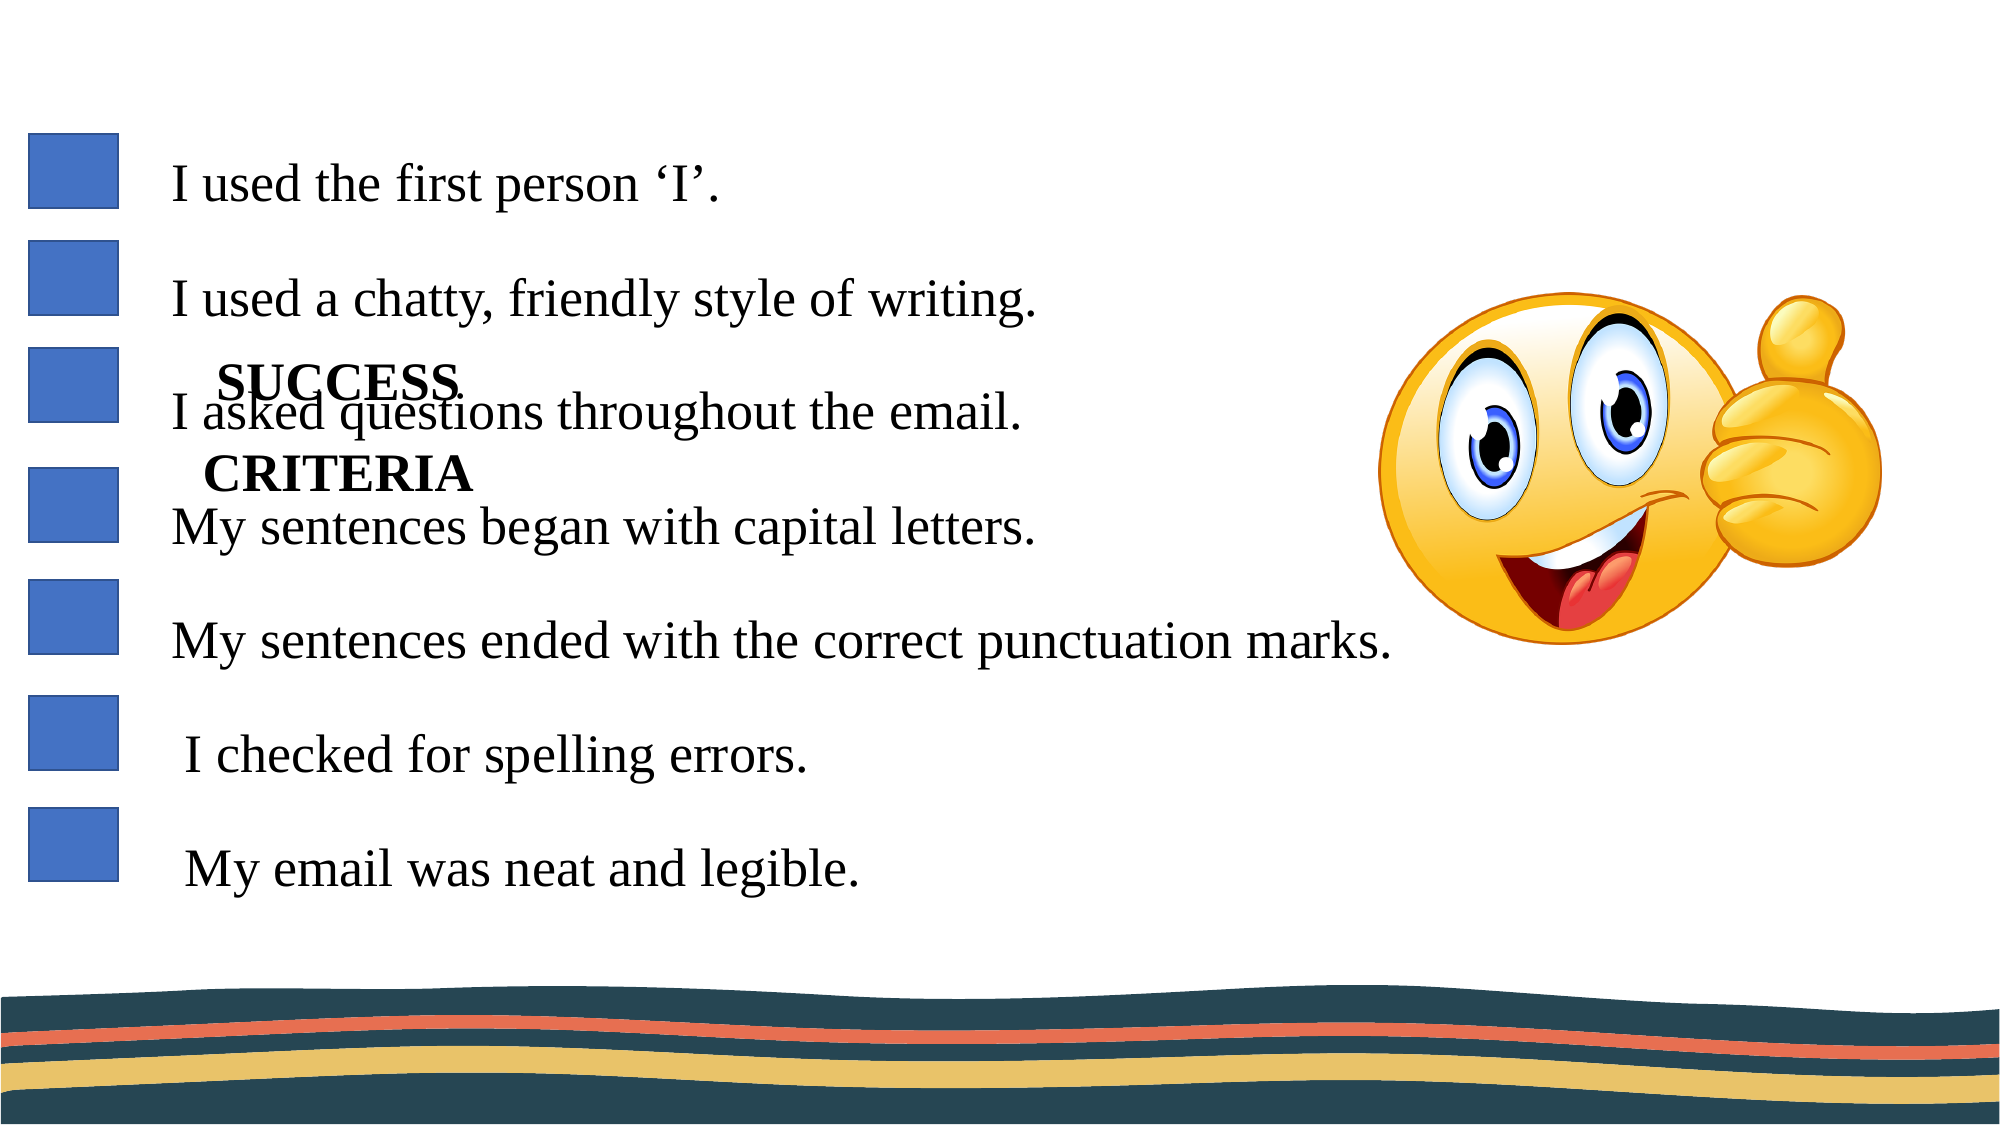

I used the first person ‘I’.
 I used a chatty, friendly style of writing.
 I asked questions throughout the email.
 My sentences began with capital letters.
 My sentences ended with the correct punctuation marks.
 I checked for spelling errors.
 My email was neat and legible.
# SUCCESS CRITERIA